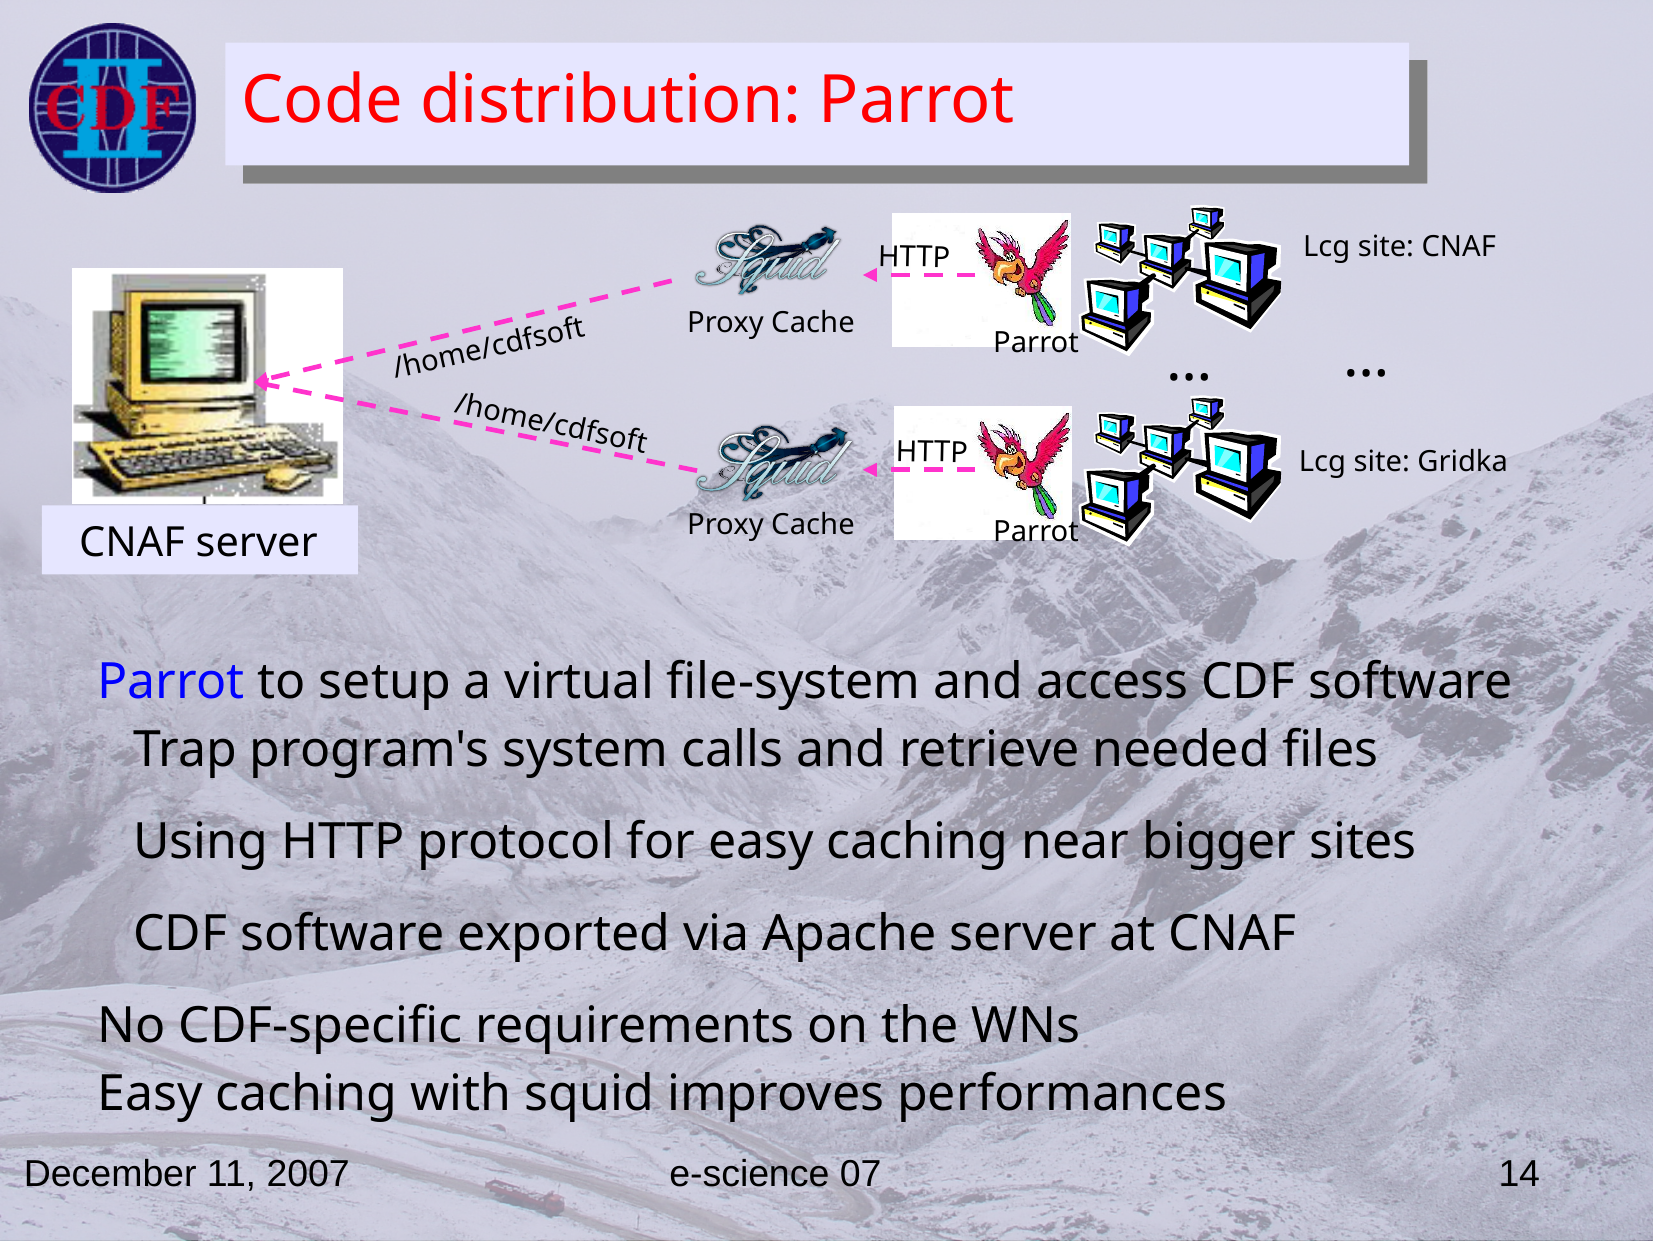

Code distribution: Parrot
Lcg site: CNAF
HTTP
Proxy Cache
…
…
Parrot
/home/cdfsoft
/home/cdfsoft
HTTP
Lcg site: Gridka
Proxy Cache
Parrot
CNAF server
# Parrot to setup a virtual file-system and access CDF software
 Trap program's system calls and retrieve needed files
 Using HTTP protocol for easy caching near bigger sites
 CDF software exported via Apache server at CNAF
 No CDF-specific requirements on the WNs
 Easy caching with squid improves performances
December 11, 2007
14
e-science 07
December 11, 2007